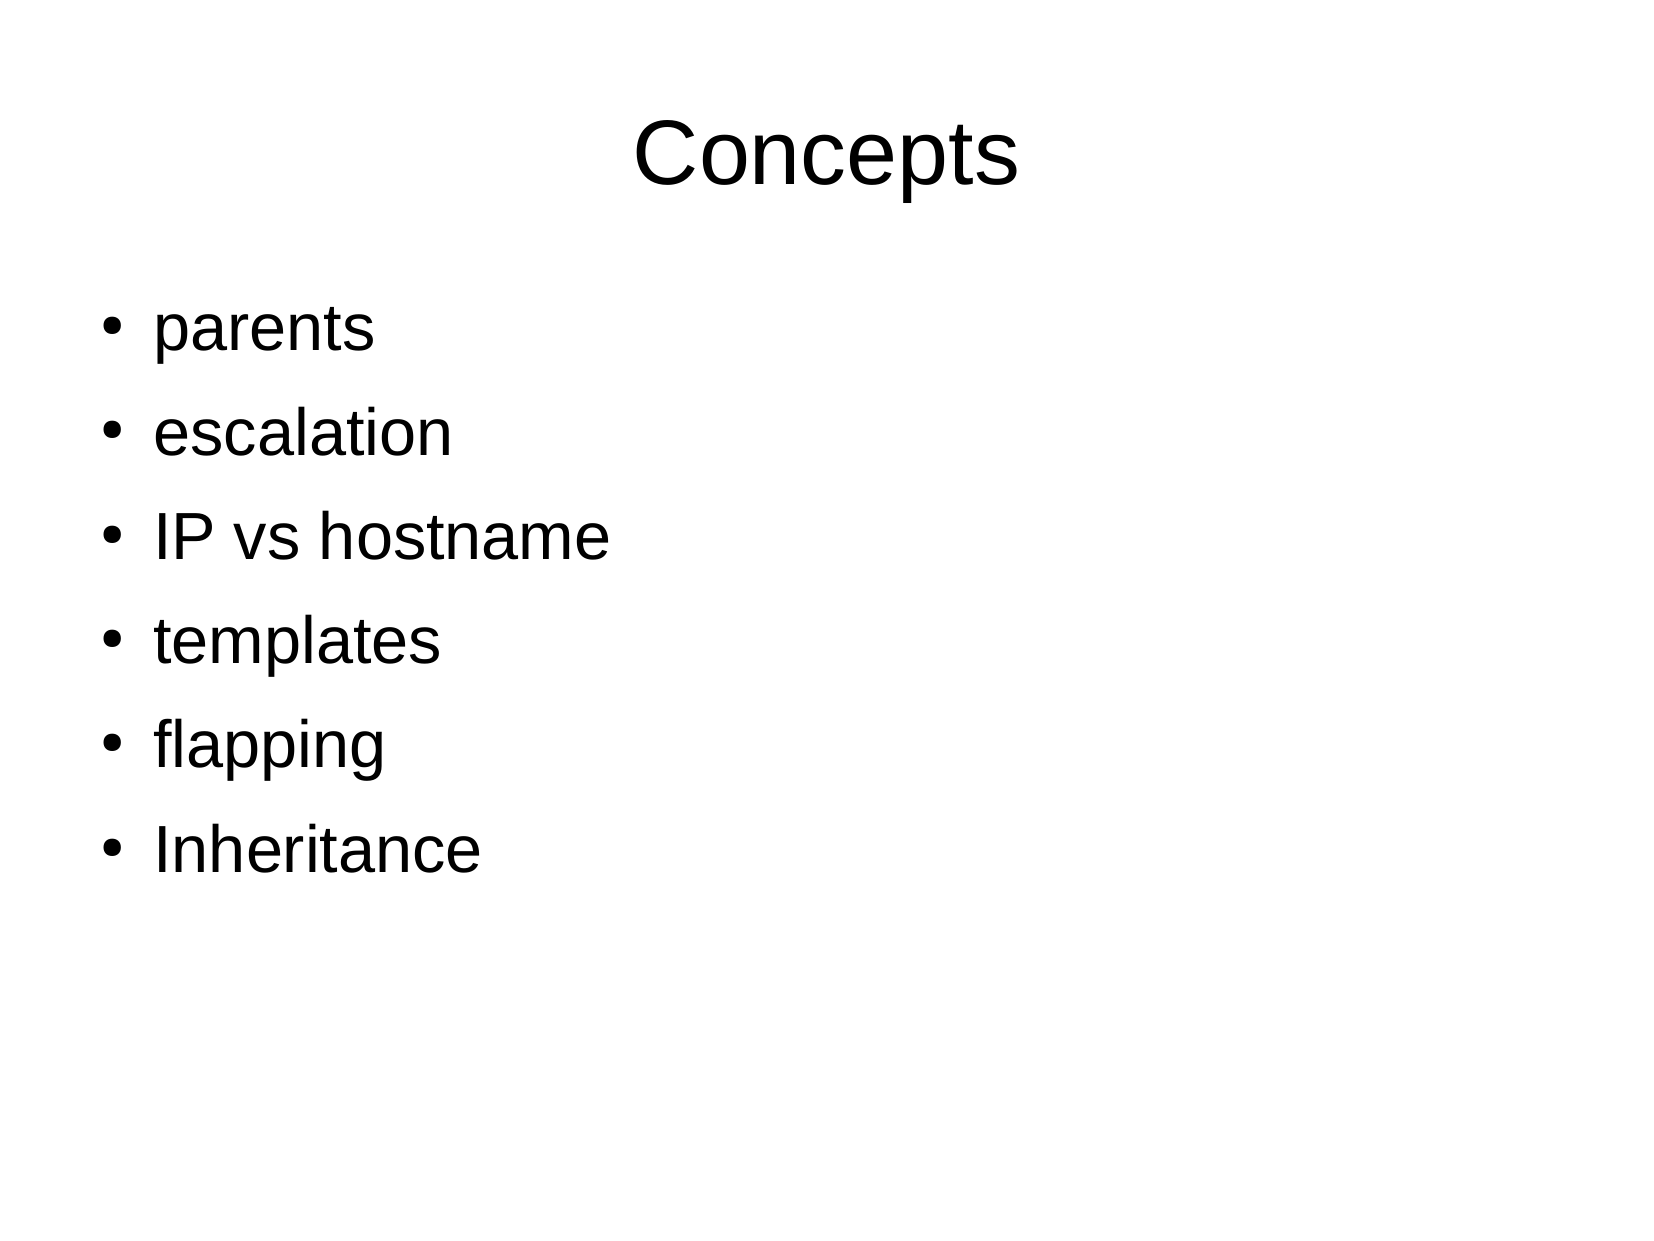

# Concepts
parents
escalation
IP vs hostname
templates
flapping
Inheritance